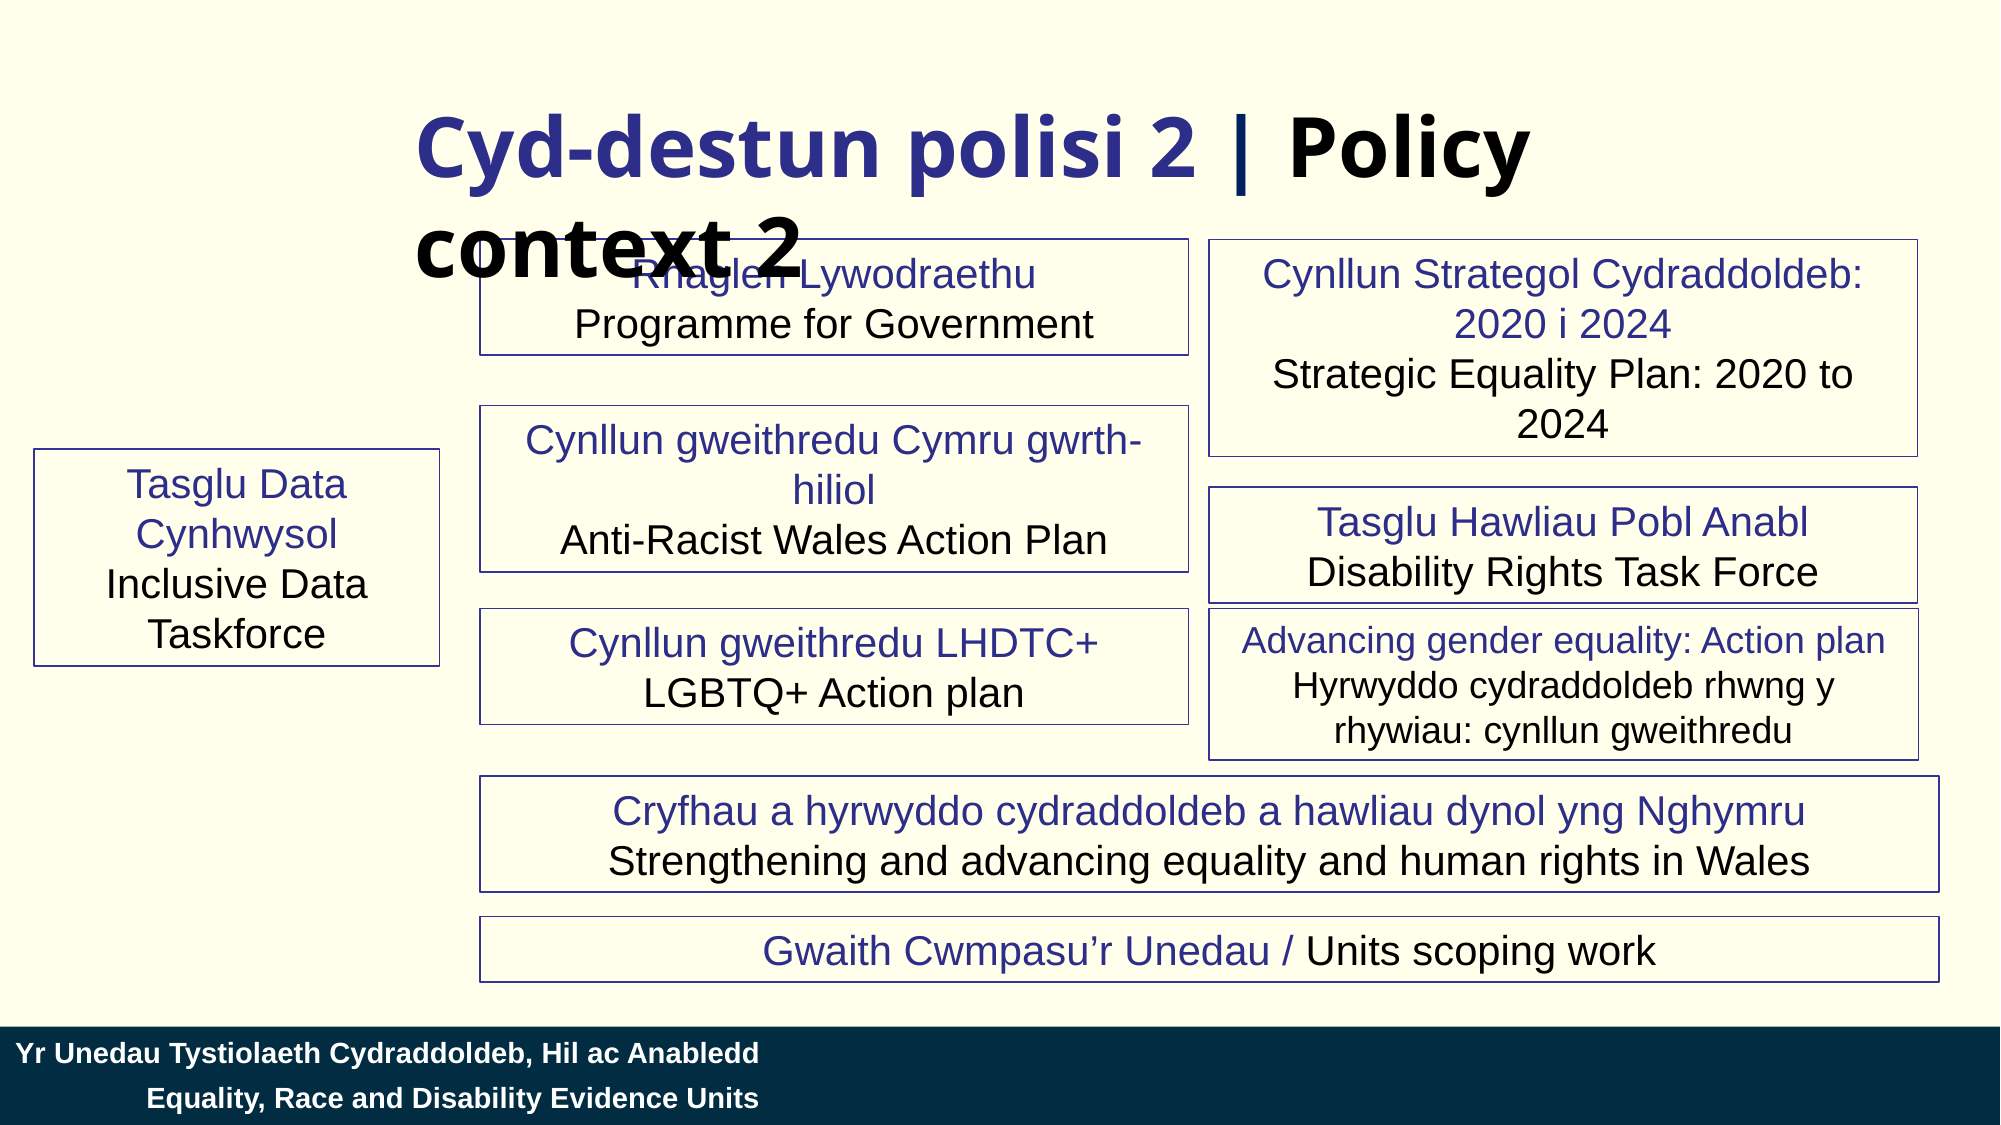

Cyd-destun polisi 2 | Policy context 2
Rhaglen Lywodraethu
Programme for Government
Cynllun Strategol Cydraddoldeb: 2020 i 2024
Strategic Equality Plan: 2020 to 2024
Cynllun gweithredu Cymru gwrth-hiliol
Anti-Racist Wales Action Plan
Tasglu Data Cynhwysol
Inclusive Data Taskforce
Tasglu Hawliau Pobl Anabl
Disability Rights Task Force
Cynllun gweithredu LHDTC+
LGBTQ+ Action plan
Advancing gender equality: Action plan
Hyrwyddo cydraddoldeb rhwng y rhywiau: cynllun gweithredu
Cryfhau a hyrwyddo cydraddoldeb a hawliau dynol yng Nghymru Strengthening and advancing equality and human rights in Wales
Gwaith Cwmpasu’r Unedau / Units scoping work
Yr Unedau Tystiolaeth Cydraddoldeb, Hil ac Anabledd
Equality, Race and Disability Evidence Units